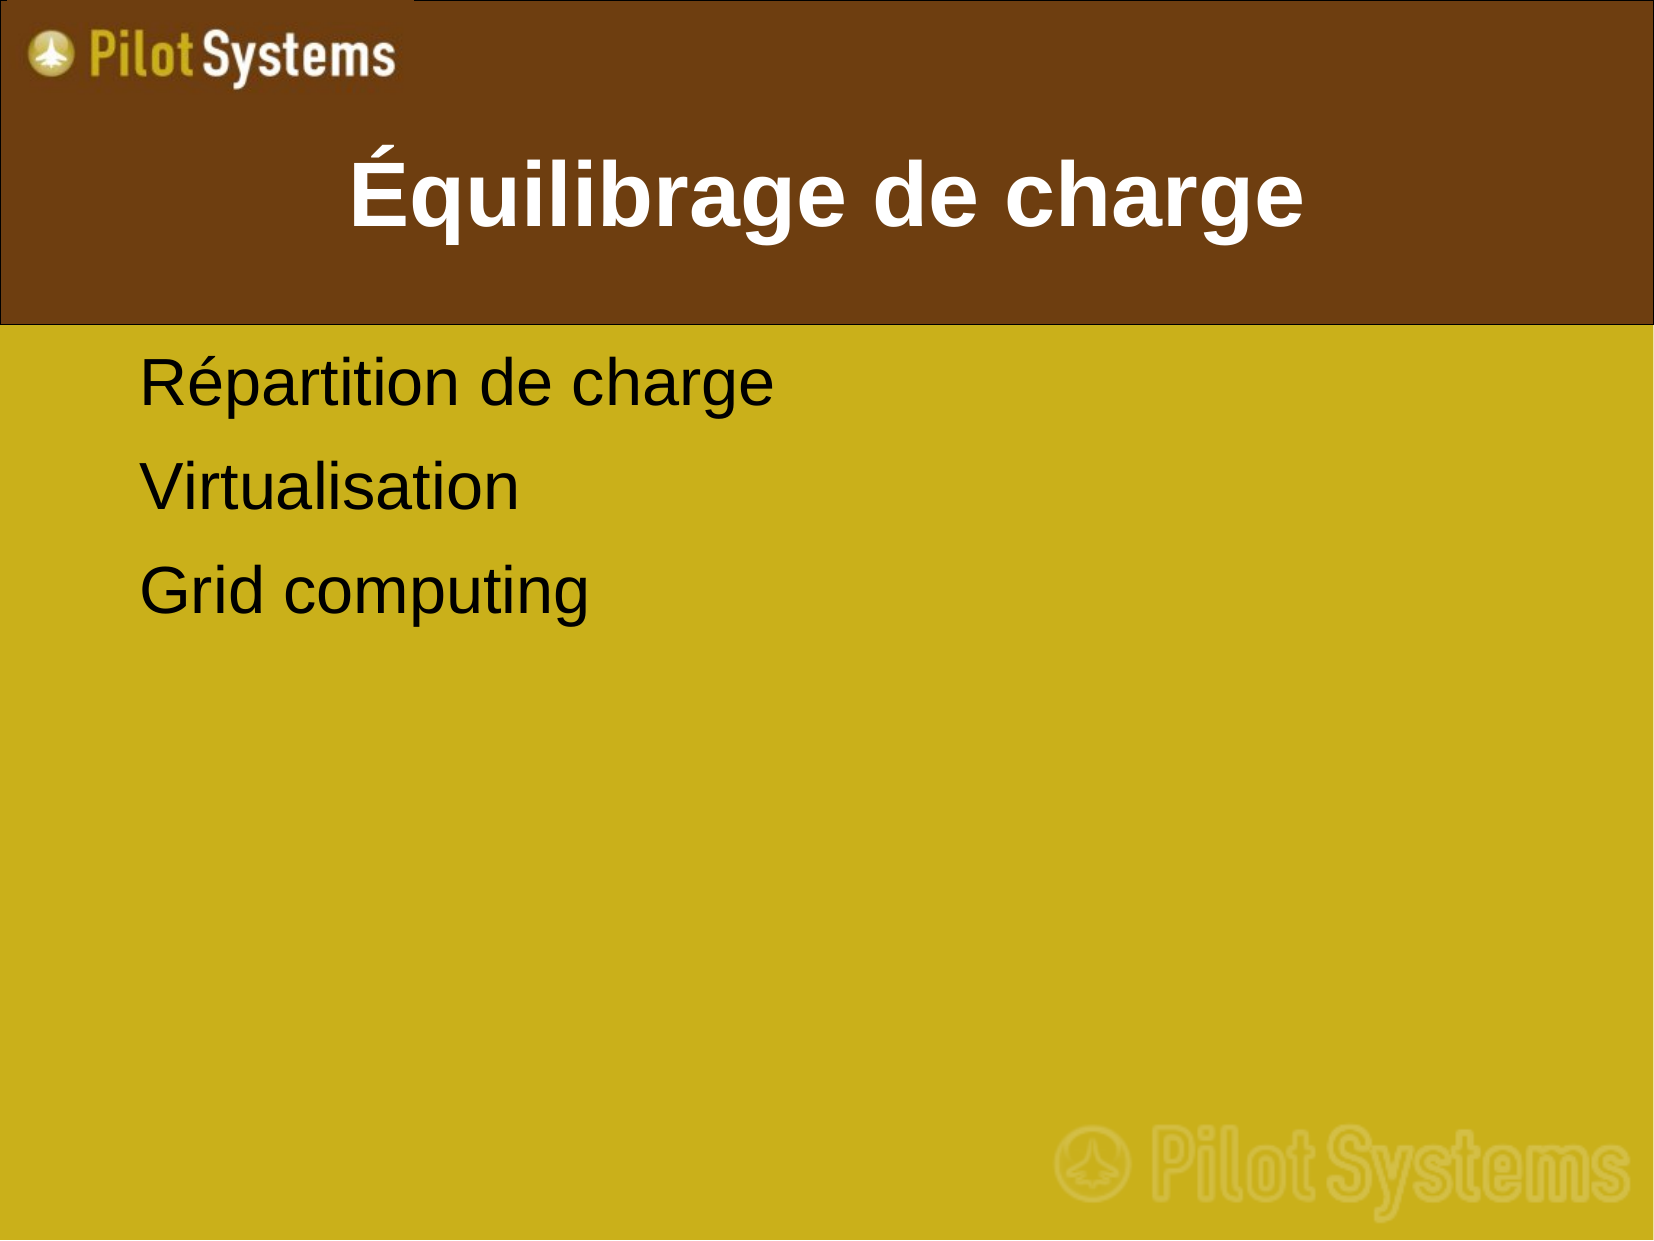

# Équilibrage de charge
Répartition de charge
Virtualisation
Grid computing